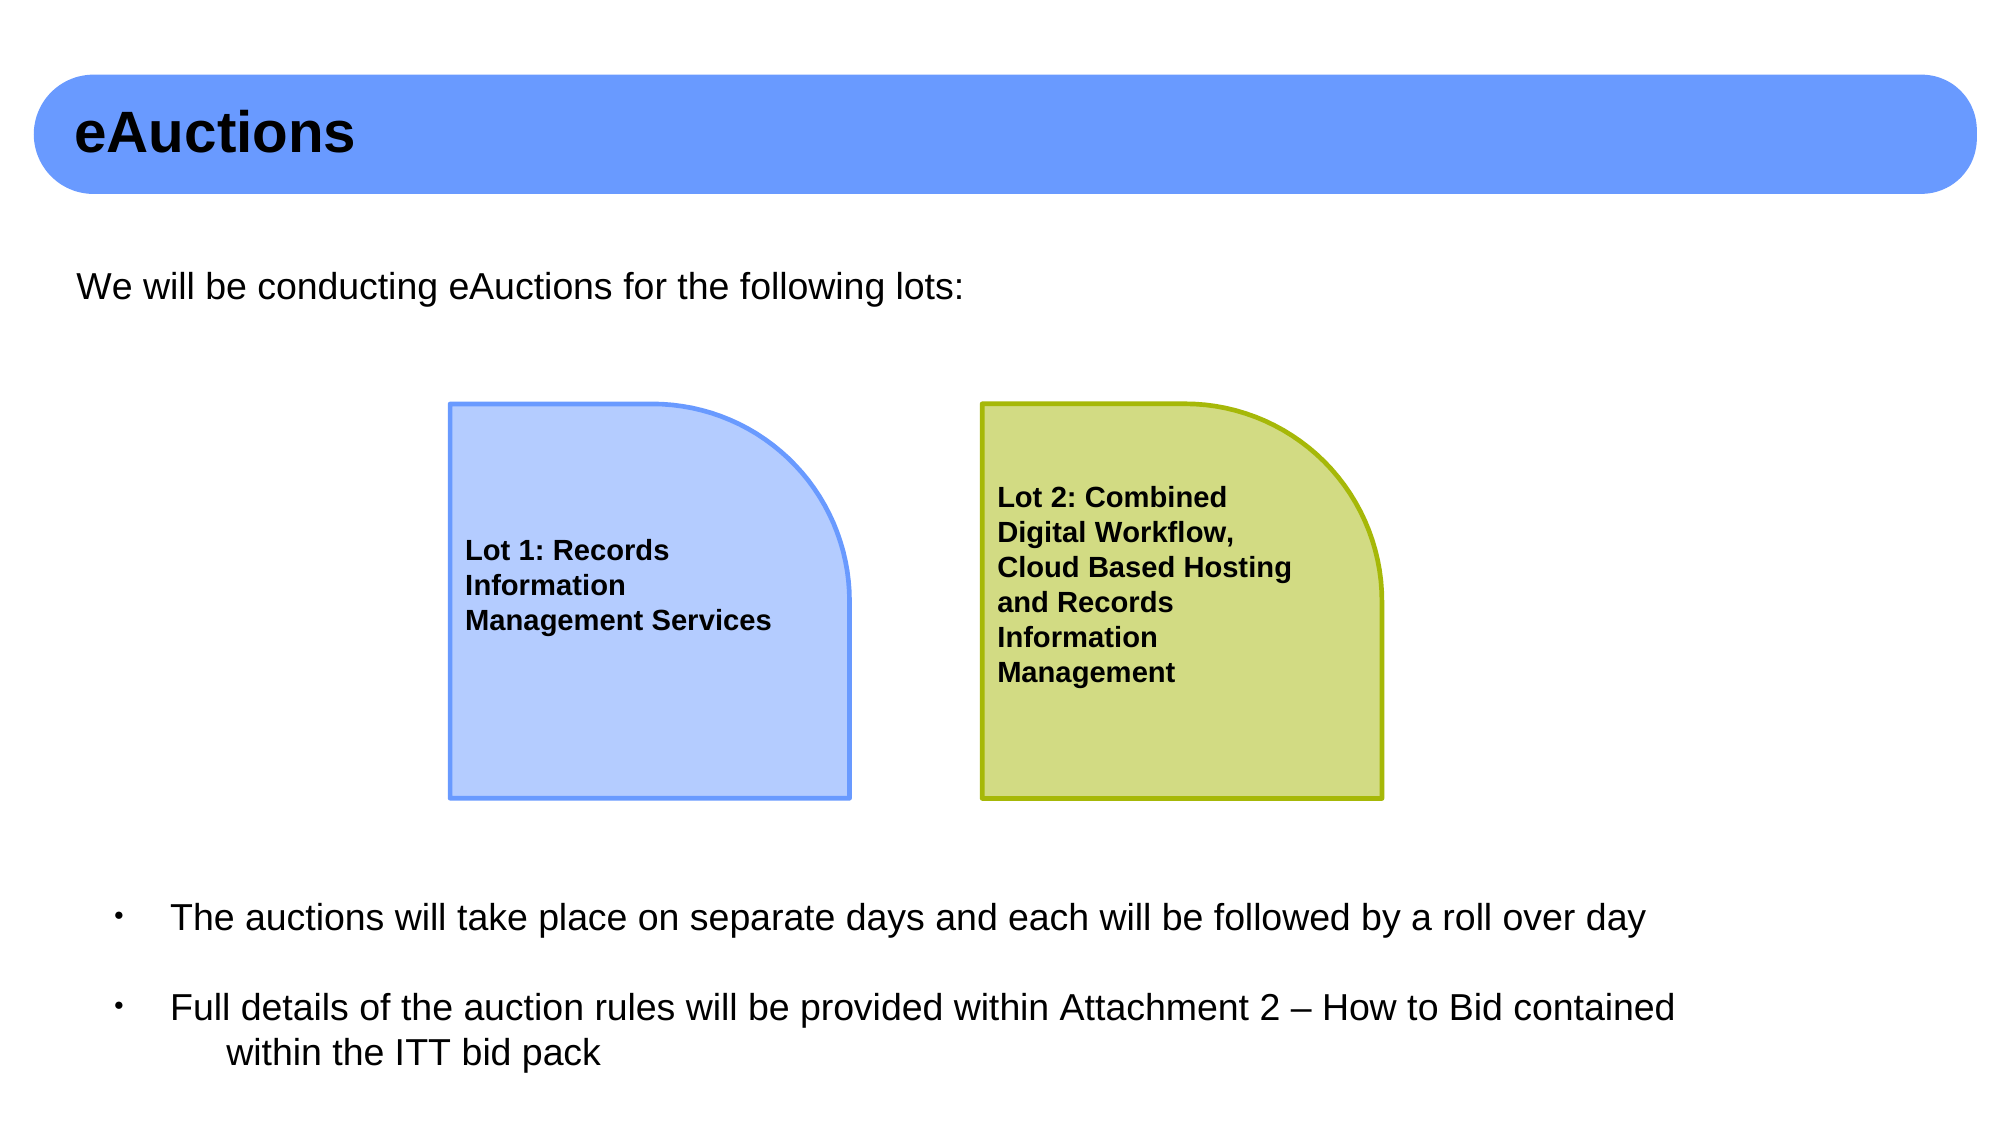

eAuctions
# We will be conducting eAuctions for the following lots:
The auctions will take place on separate days and each will be followed by a roll over day
Full details of the auction rules will be provided within Attachment 2 – How to Bid contained within the ITT bid pack
Lot 2: Combined Digital Workflow, Cloud Based Hosting and Records Information Management
Lot 1: Records Information Management Services